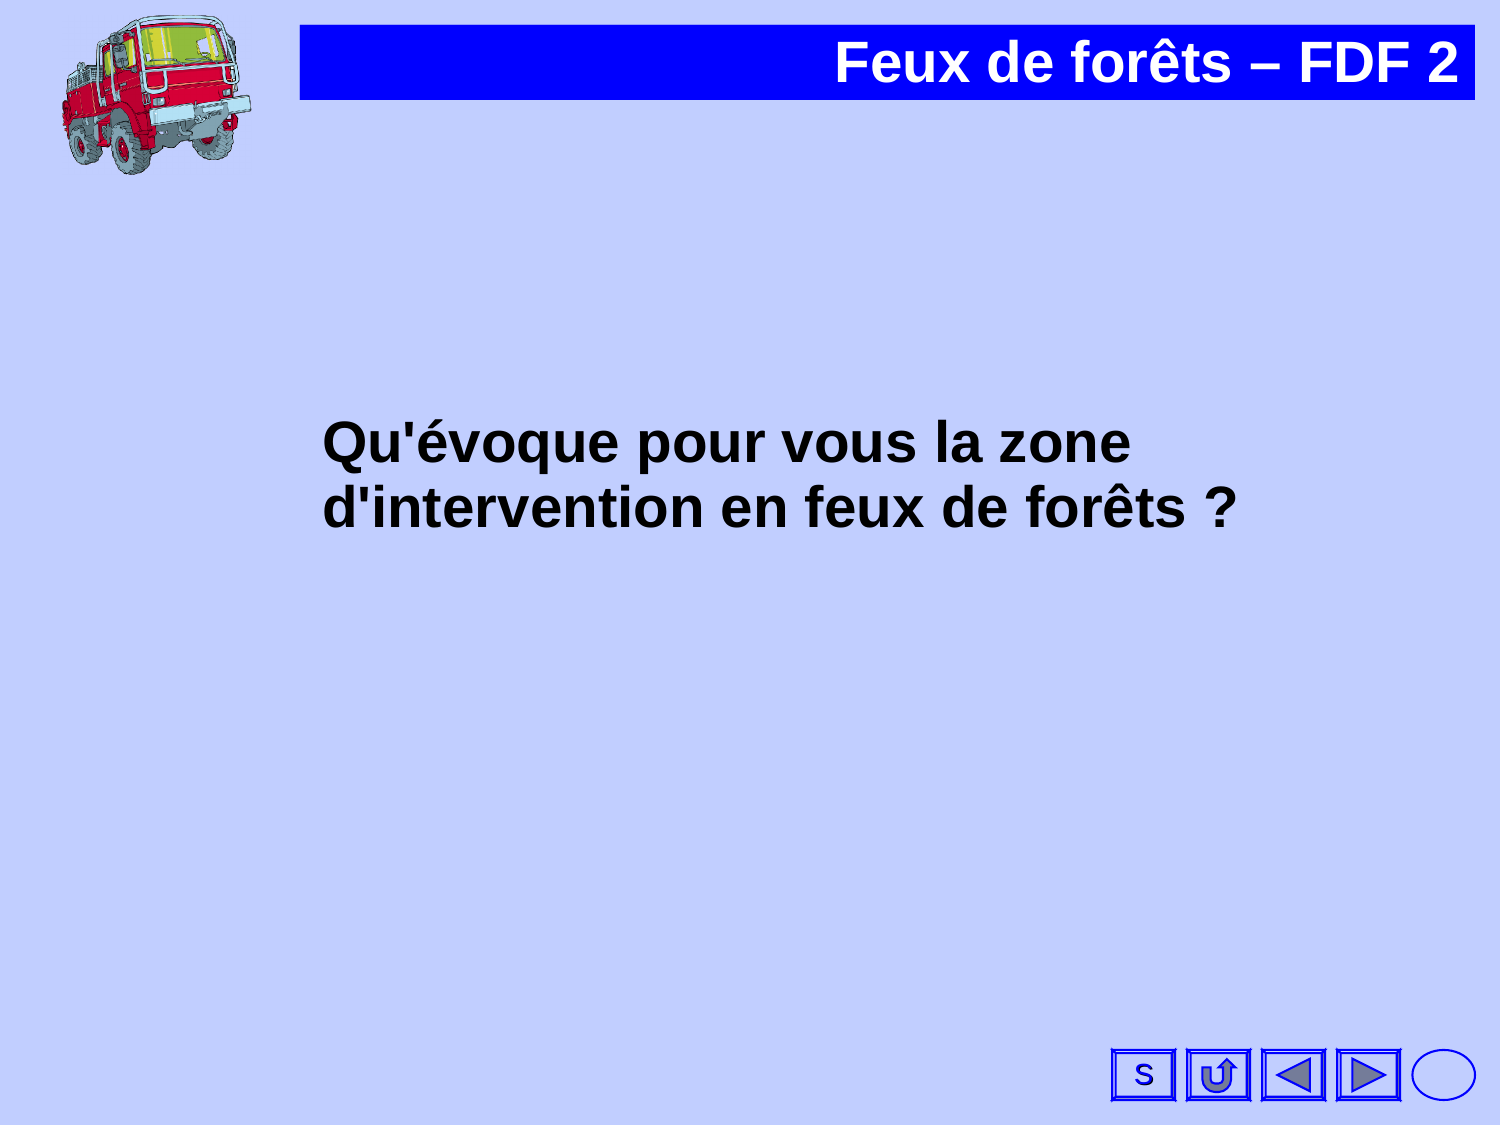

Feux de forêts – FDF 2
Qu'évoque pour vous la zone
d'intervention en feux de forêts ?